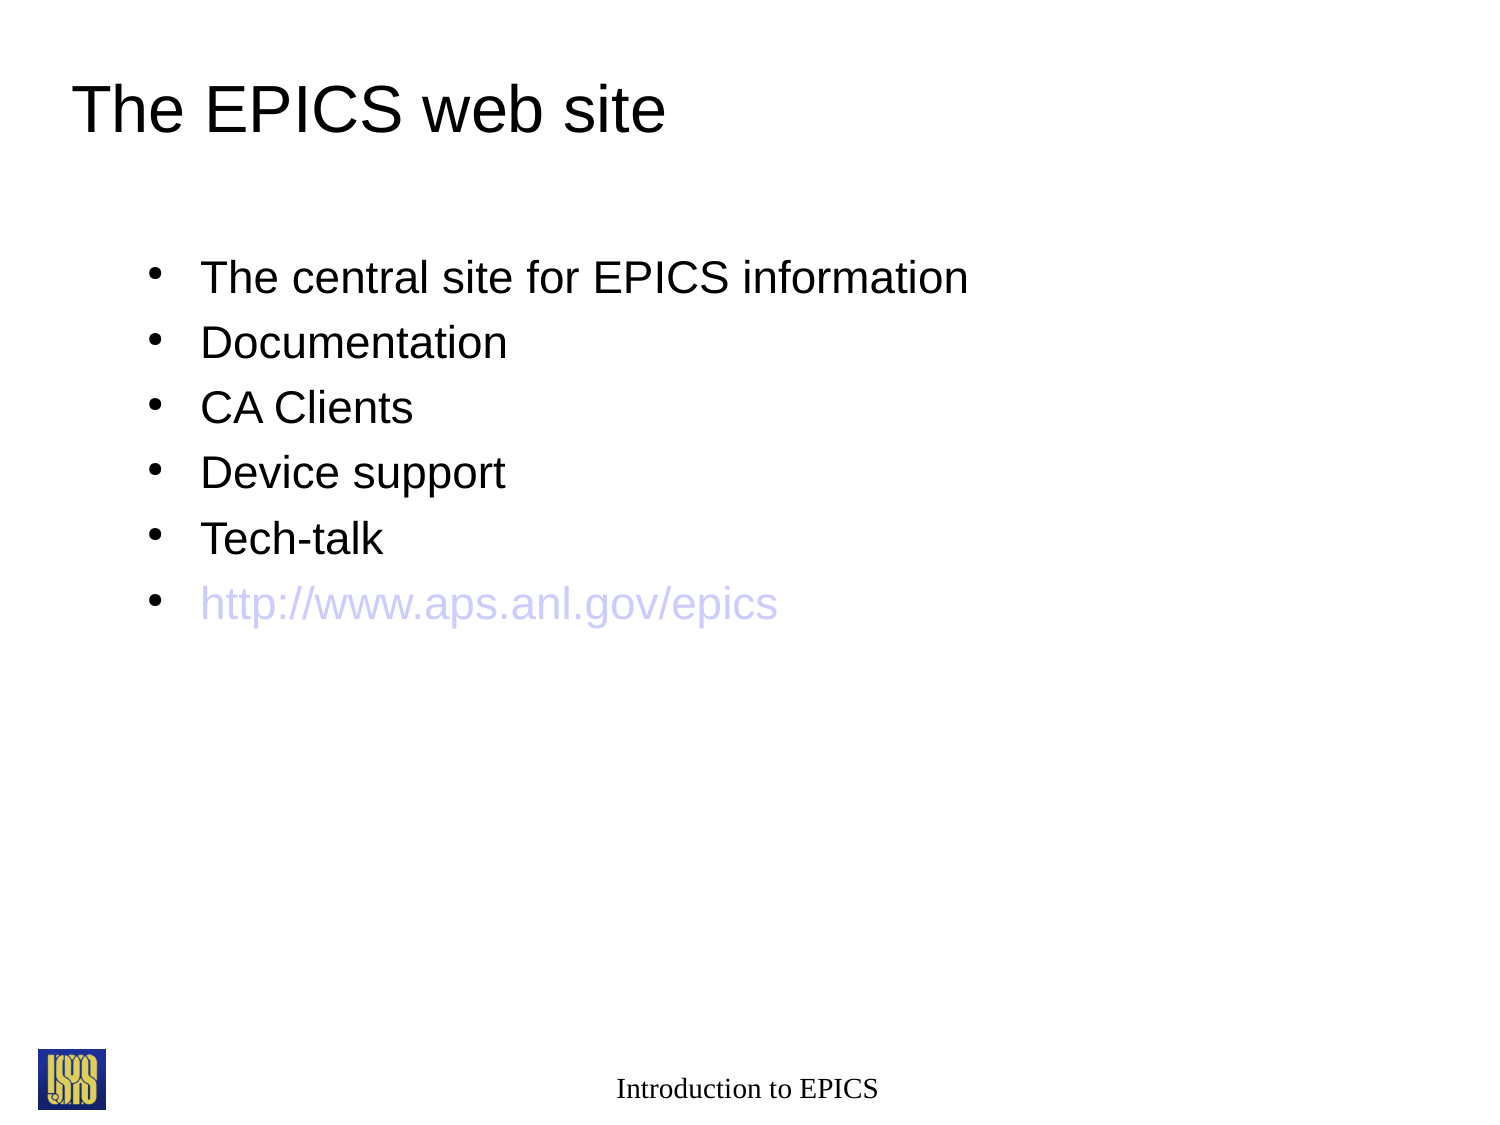

# The EPICS web site
The central site for EPICS information
Documentation
CA Clients
Device support
Tech-talk
http://www.aps.anl.gov/epics
[Your Presentation Title]